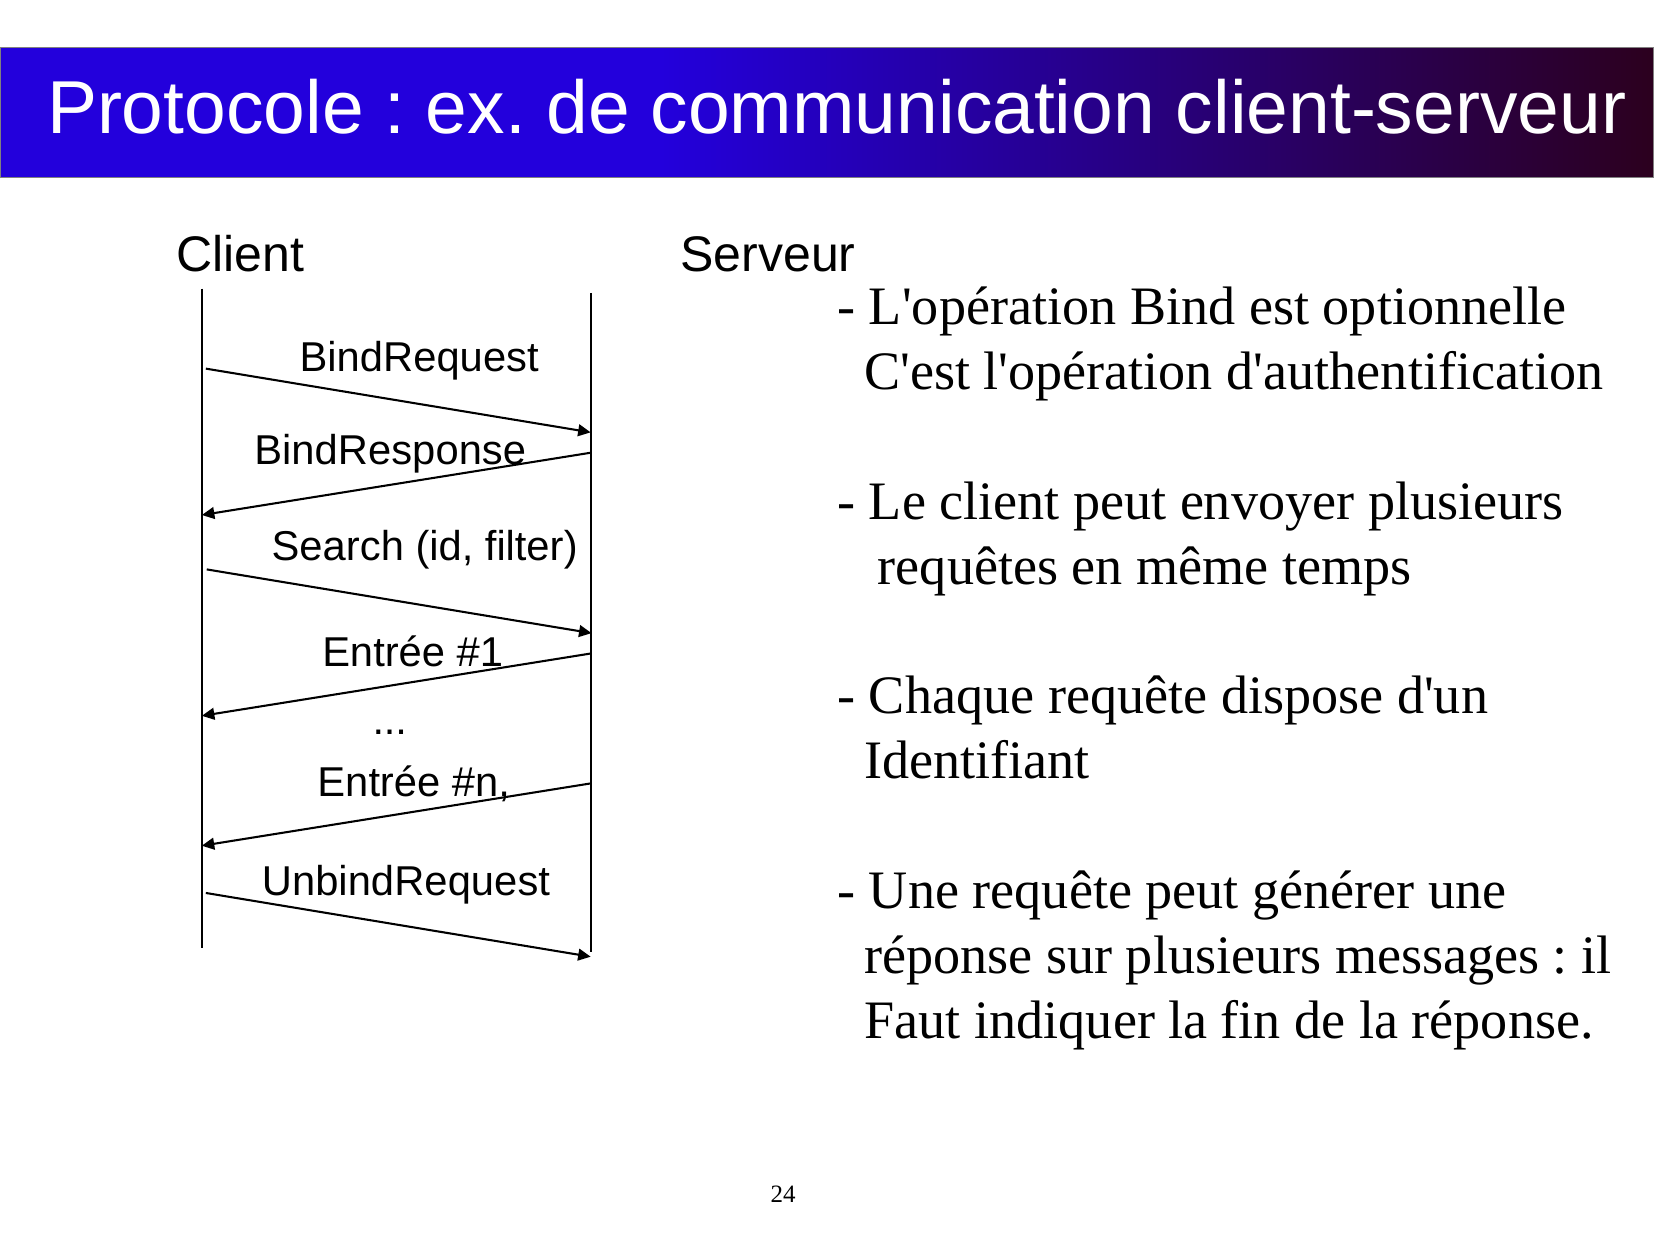

# Protocole : ex. de communication client-serveur
Client Serveur
- L'opération Bind est optionnelle
 C'est l'opération d'authentification
- Le client peut envoyer plusieurs
 requêtes en même temps
- Chaque requête dispose d'un
 Identifiant
- Une requête peut générer une
 réponse sur plusieurs messages : il
 Faut indiquer la fin de la réponse.
BindRequest
BindResponse
Search (id, filter)
Entrée #1
...
Entrée #n,
UnbindRequest